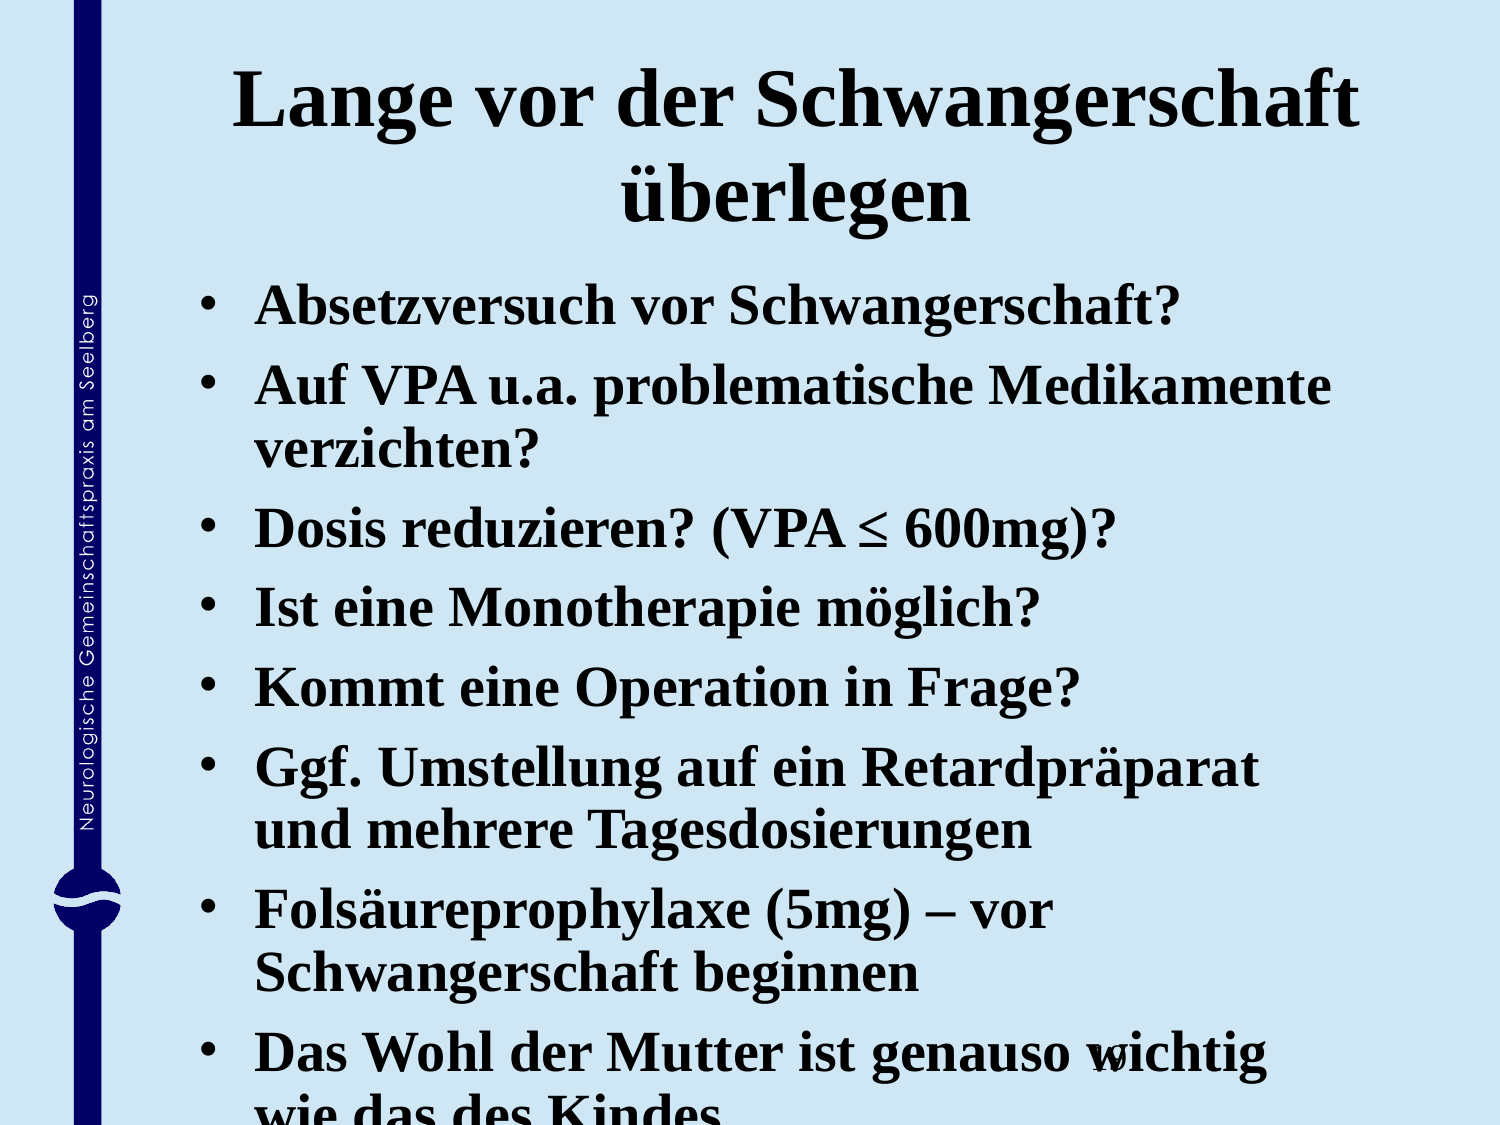

# Lange vor der Schwangerschaft überlegen
Absetzversuch vor Schwangerschaft?
Auf VPA u.a. problematische Medikamente verzichten?
Dosis reduzieren? (VPA ≤ 600mg)?
Ist eine Monotherapie möglich?
Kommt eine Operation in Frage?
Ggf. Umstellung auf ein Retardpräparat und mehrere Tagesdosierungen
Folsäureprophylaxe (5mg) – vor Schwangerschaft beginnen
Das Wohl der Mutter ist genauso wichtig wie das des Kindes